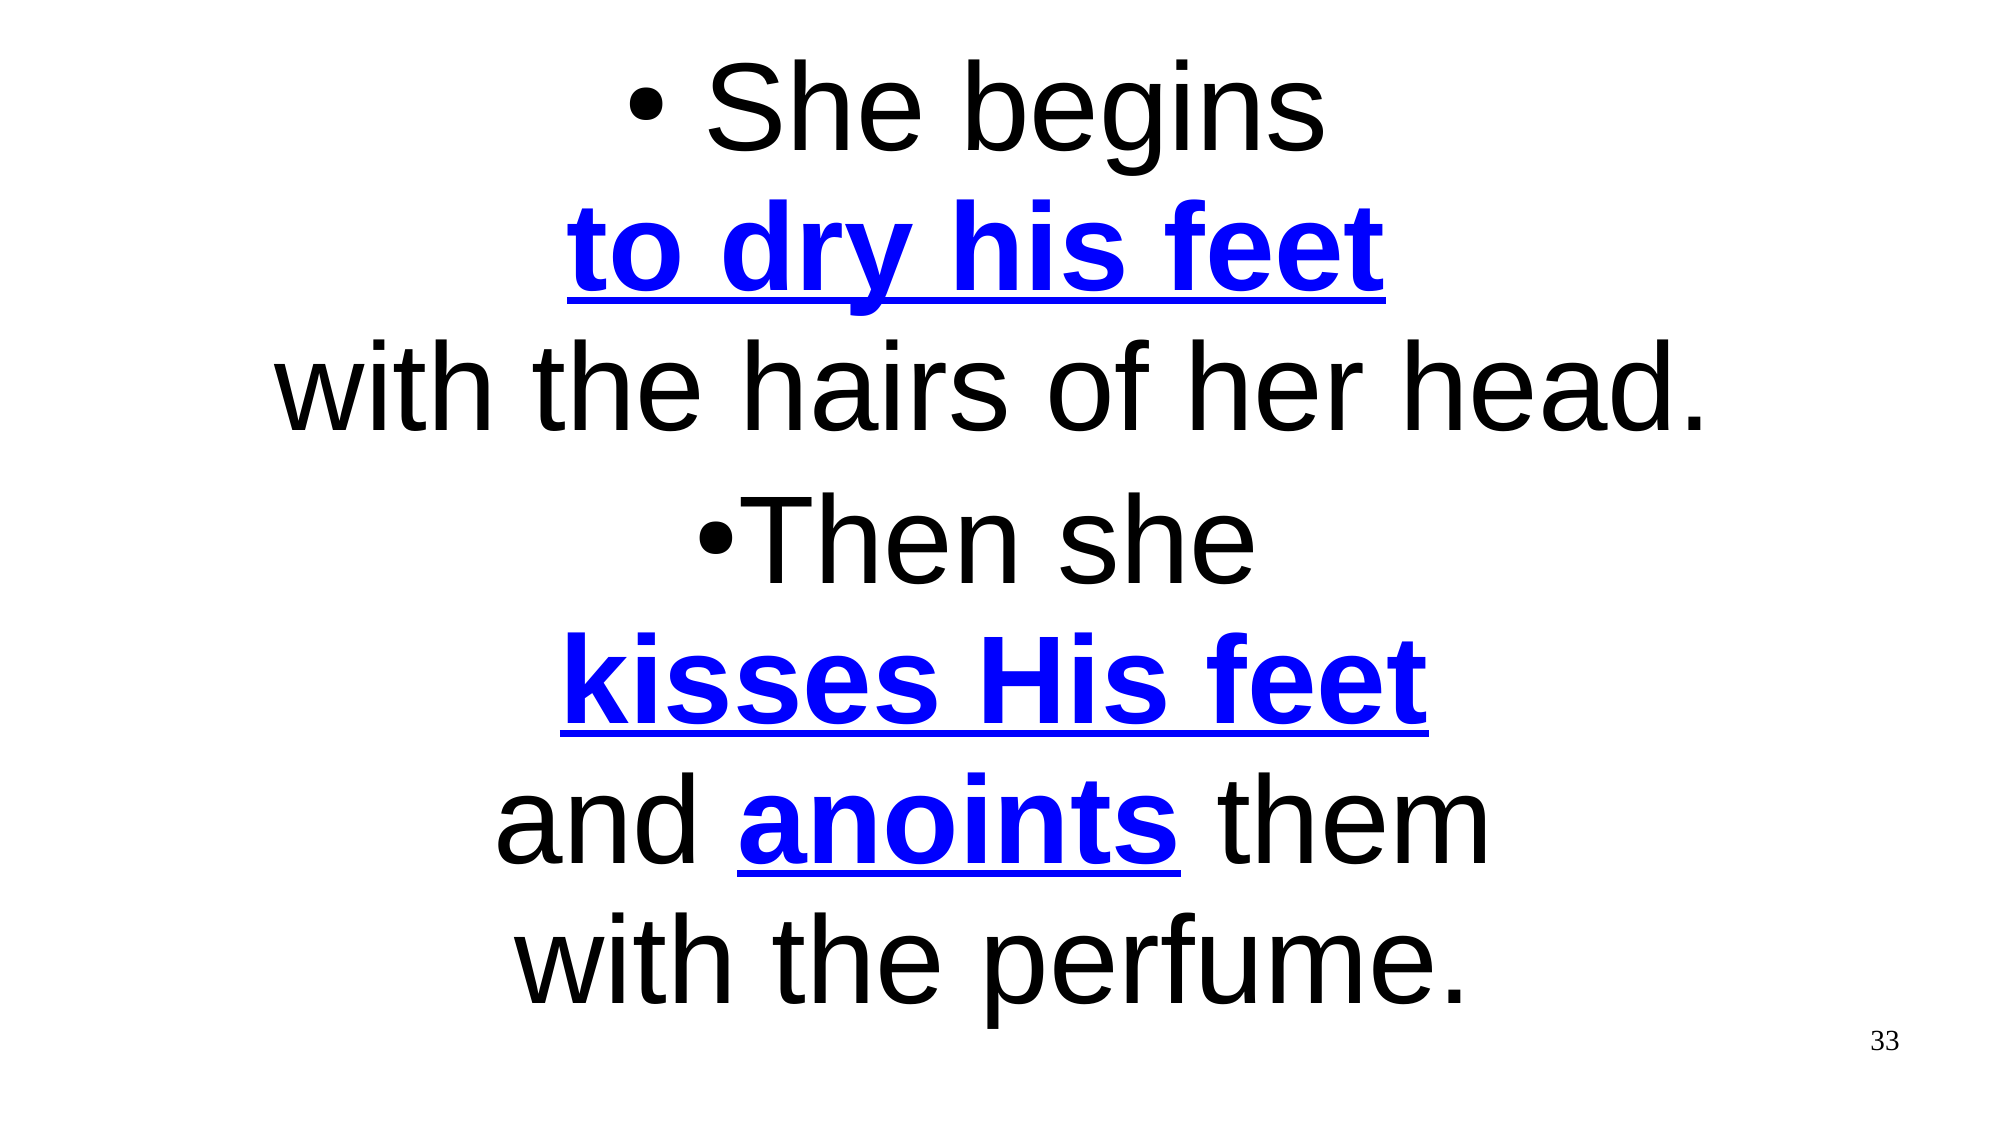

# She begins to dry his feet with the hairs of her head.
Then she
kisses His feet
and anoints them
with the perfume.
33